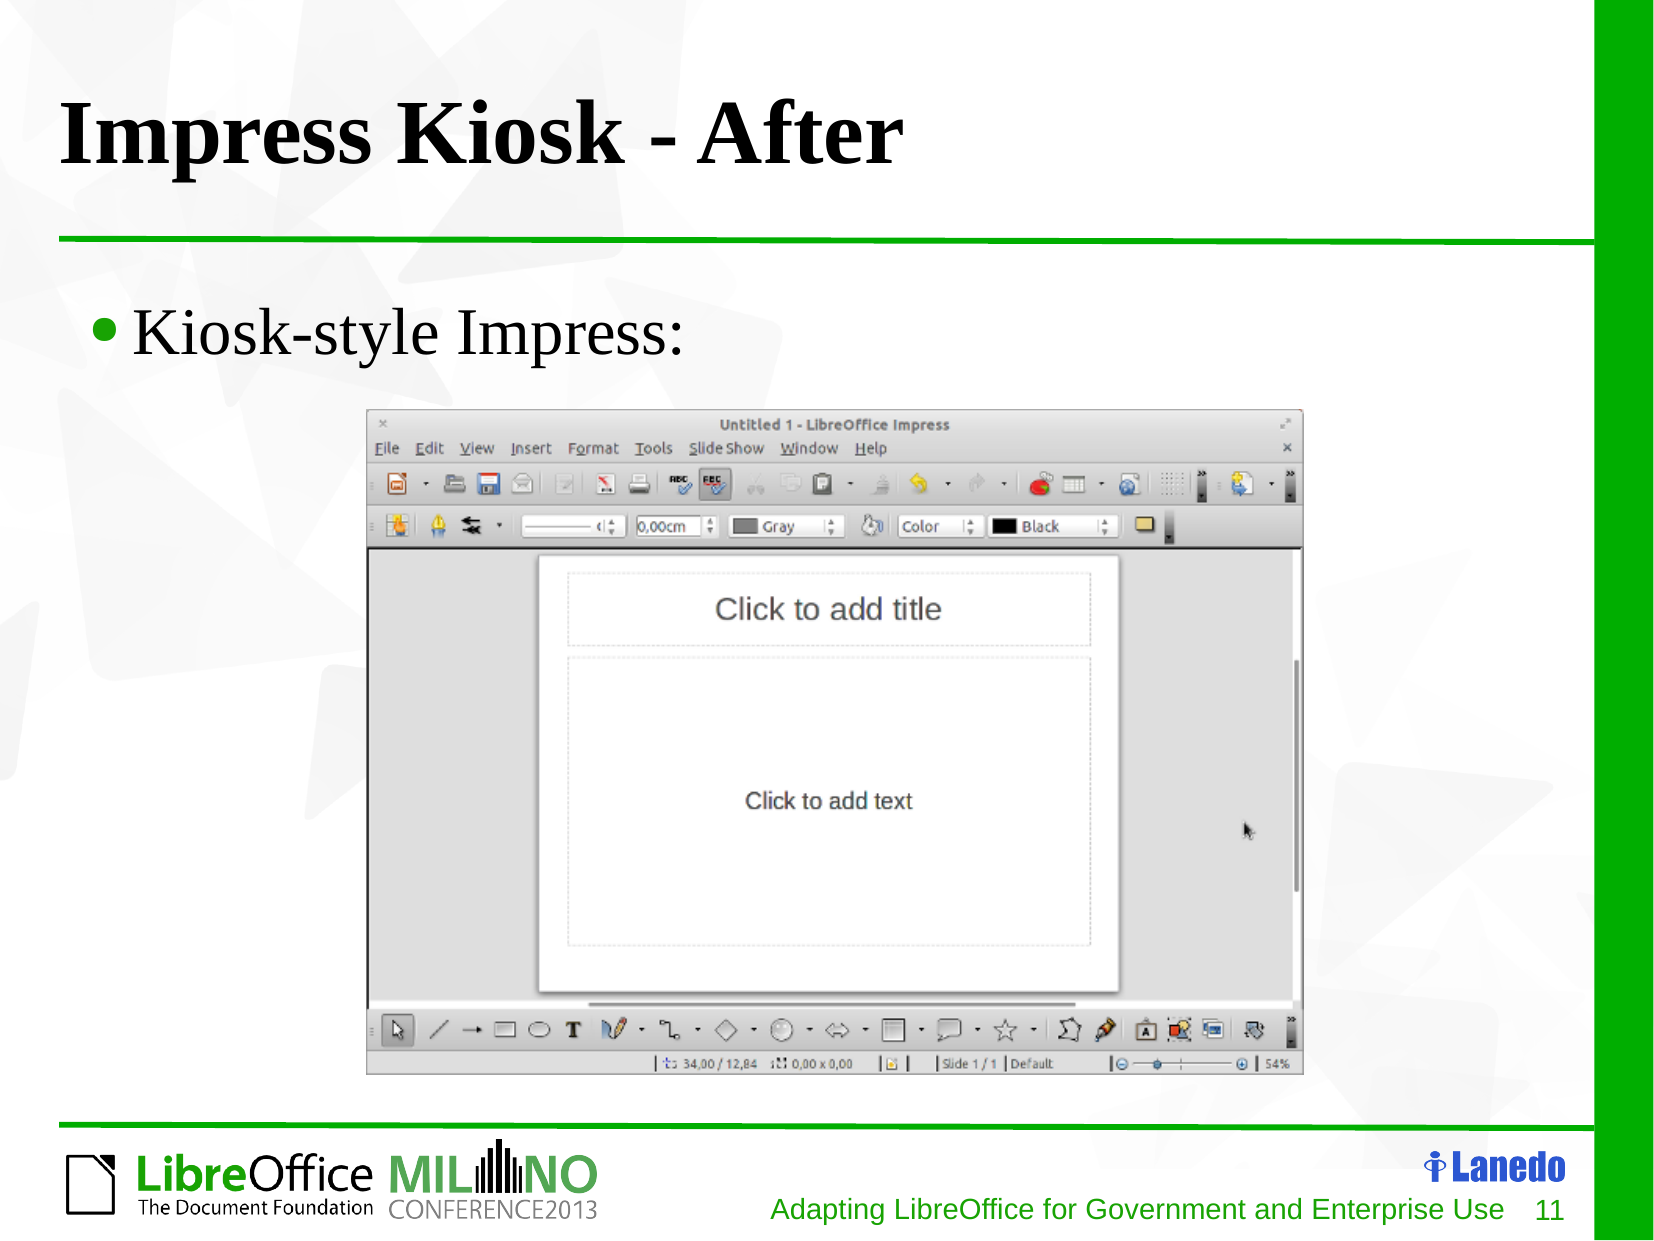

# Impress Kiosk - After
Kiosk-style Impress:
Adapting LibreOffice for Government and Enterprise Use
11